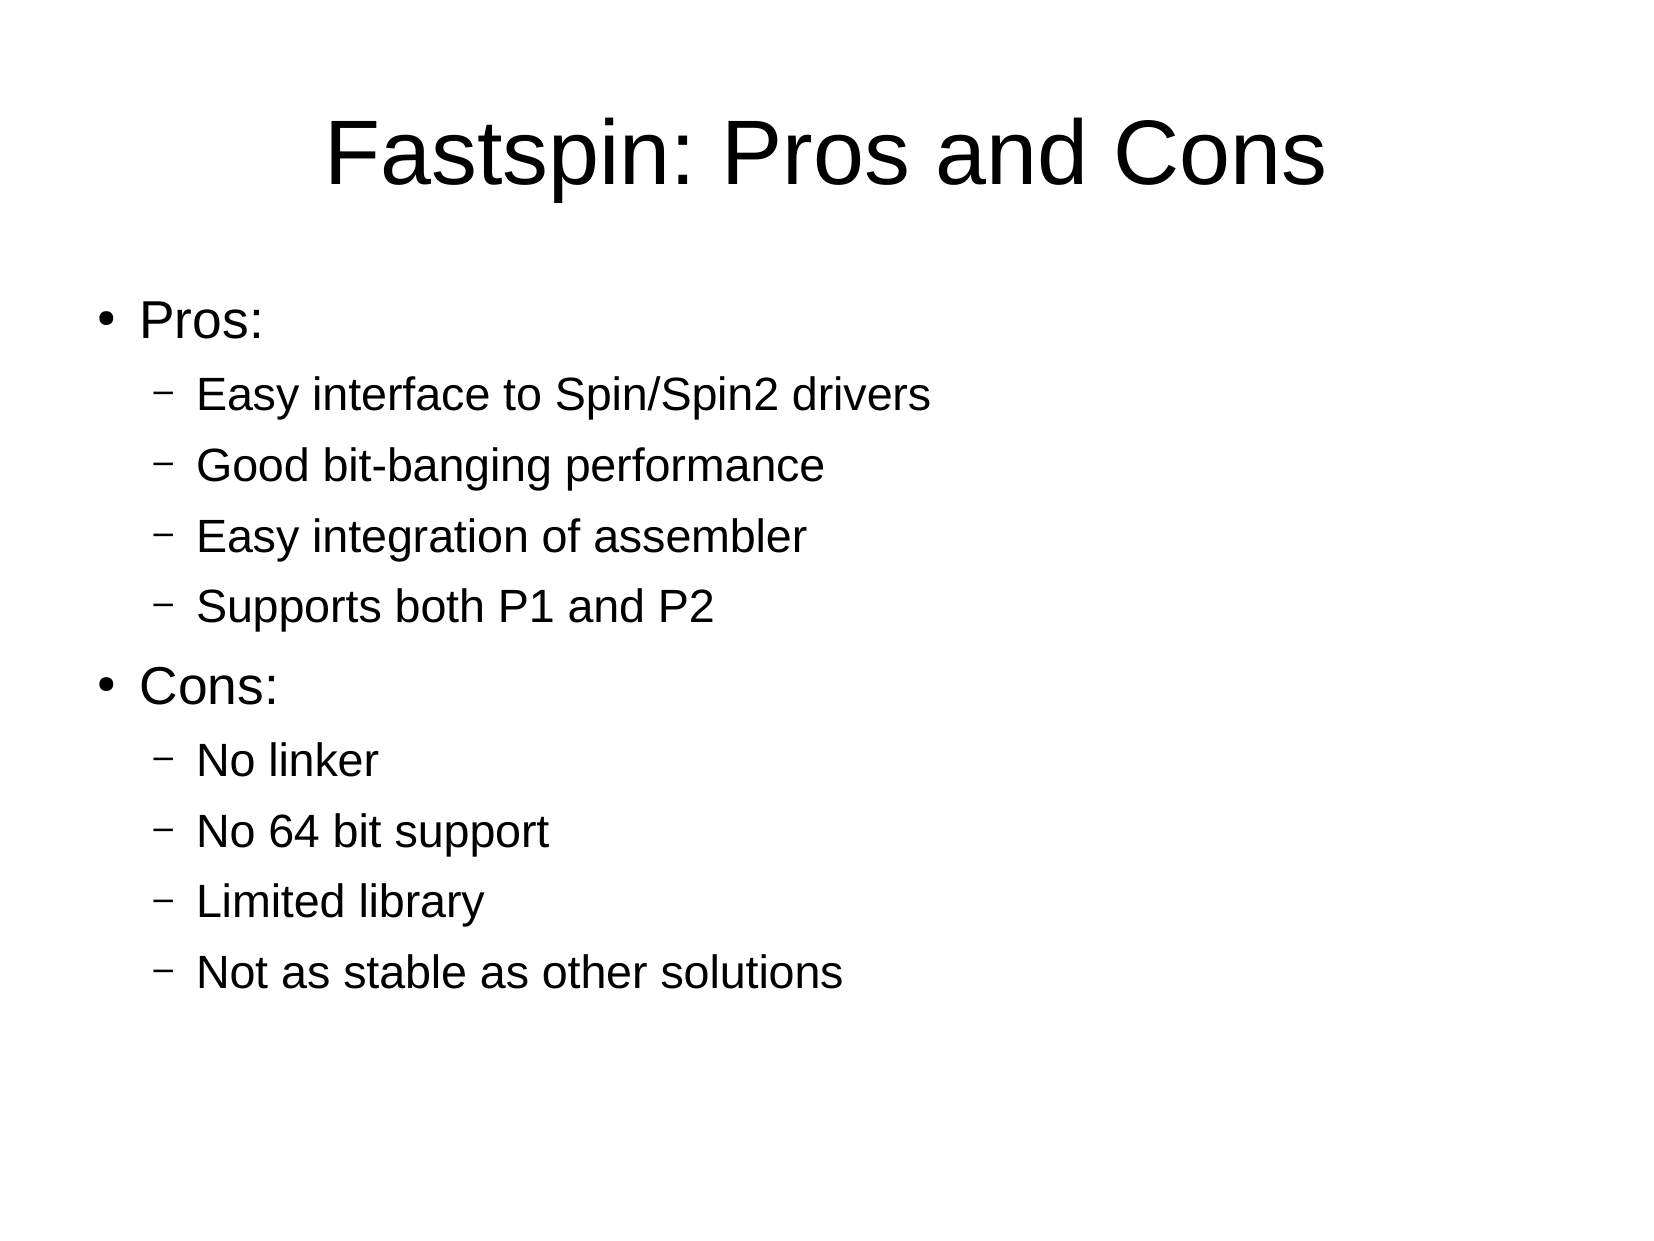

# Fastspin: Pros and Cons
Pros:
Easy interface to Spin/Spin2 drivers
Good bit-banging performance
Easy integration of assembler
Supports both P1 and P2
Cons:
No linker
No 64 bit support
Limited library
Not as stable as other solutions